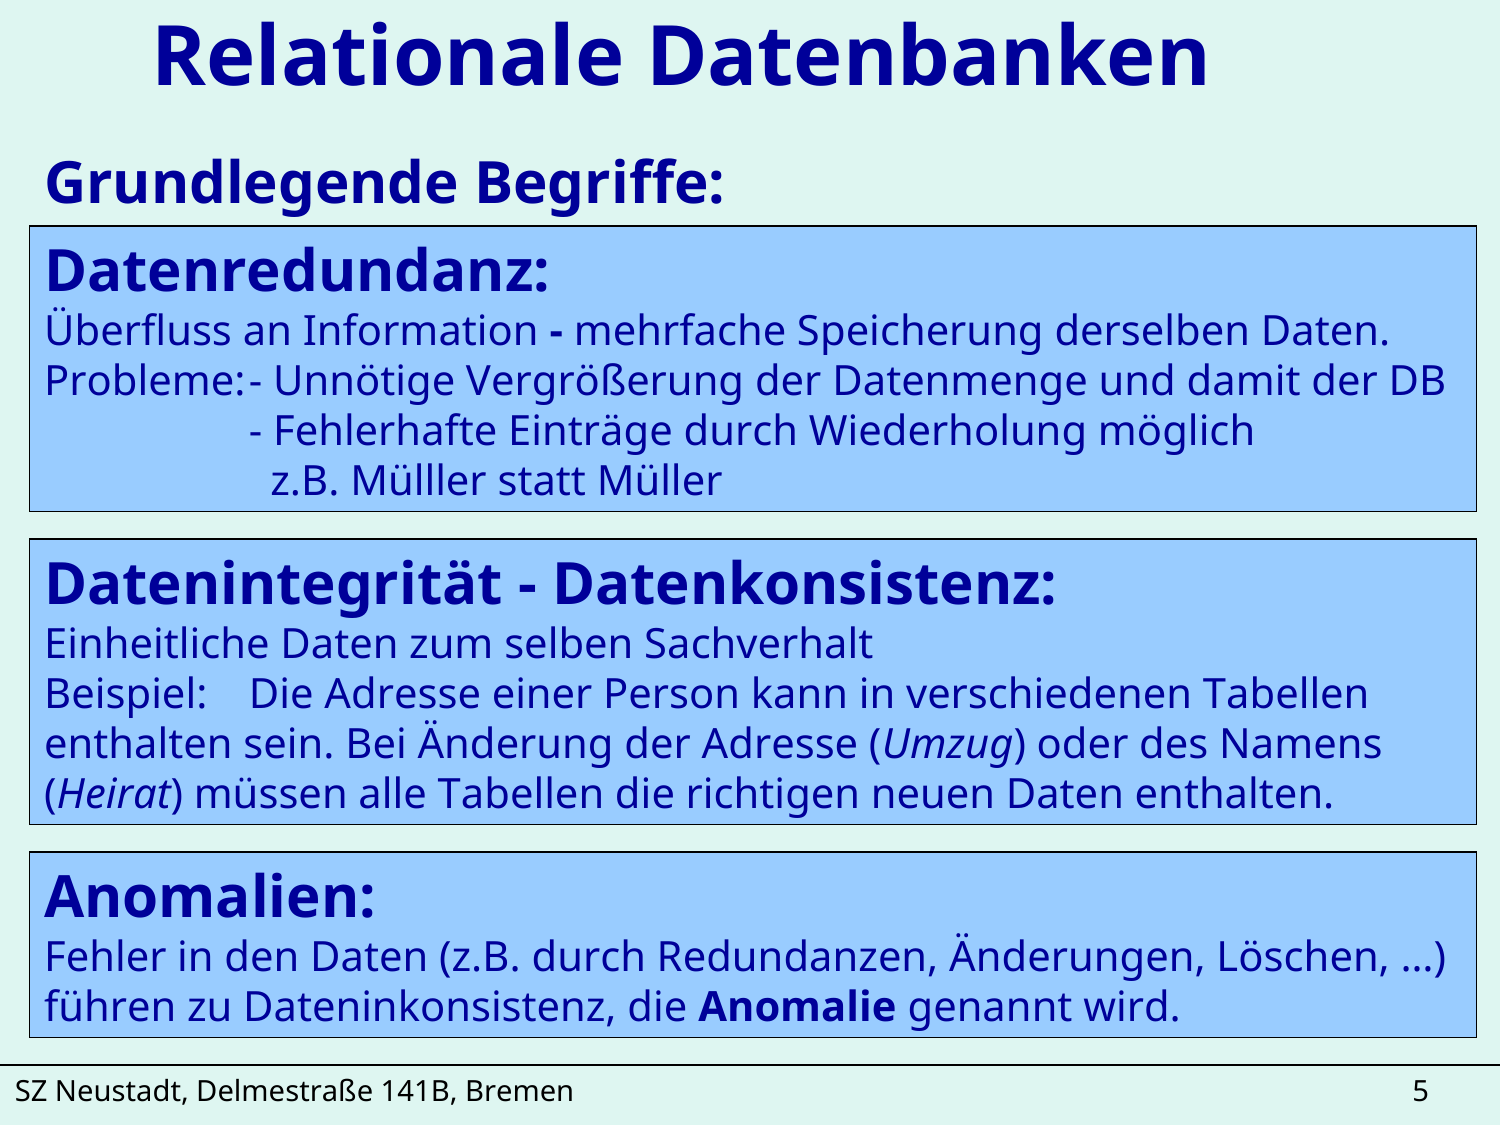

Relationale Datenbanken
Grundlegende Begriffe:
Datenredundanz:
Überfluss an Information - mehrfache Speicherung derselben Daten.
Probleme:	- Unnötige Vergrößerung der Datenmenge und damit der DB 	- Fehlerhafte Einträge durch Wiederholung möglich
	 z.B. Mülller statt Müller
Datenintegrität - Datenkonsistenz:
Einheitliche Daten zum selben Sachverhalt
Beispiel:	Die Adresse einer Person kann in verschiedenen Tabellen 	enthalten sein. Bei Änderung der Adresse (Umzug) oder des Namens (Heirat) müssen alle Tabellen die richtigen neuen Daten enthalten.
Anomalien:
Fehler in den Daten (z.B. durch Redundanzen, Änderungen, Löschen, …)
führen zu Dateninkonsistenz, die Anomalie genannt wird.